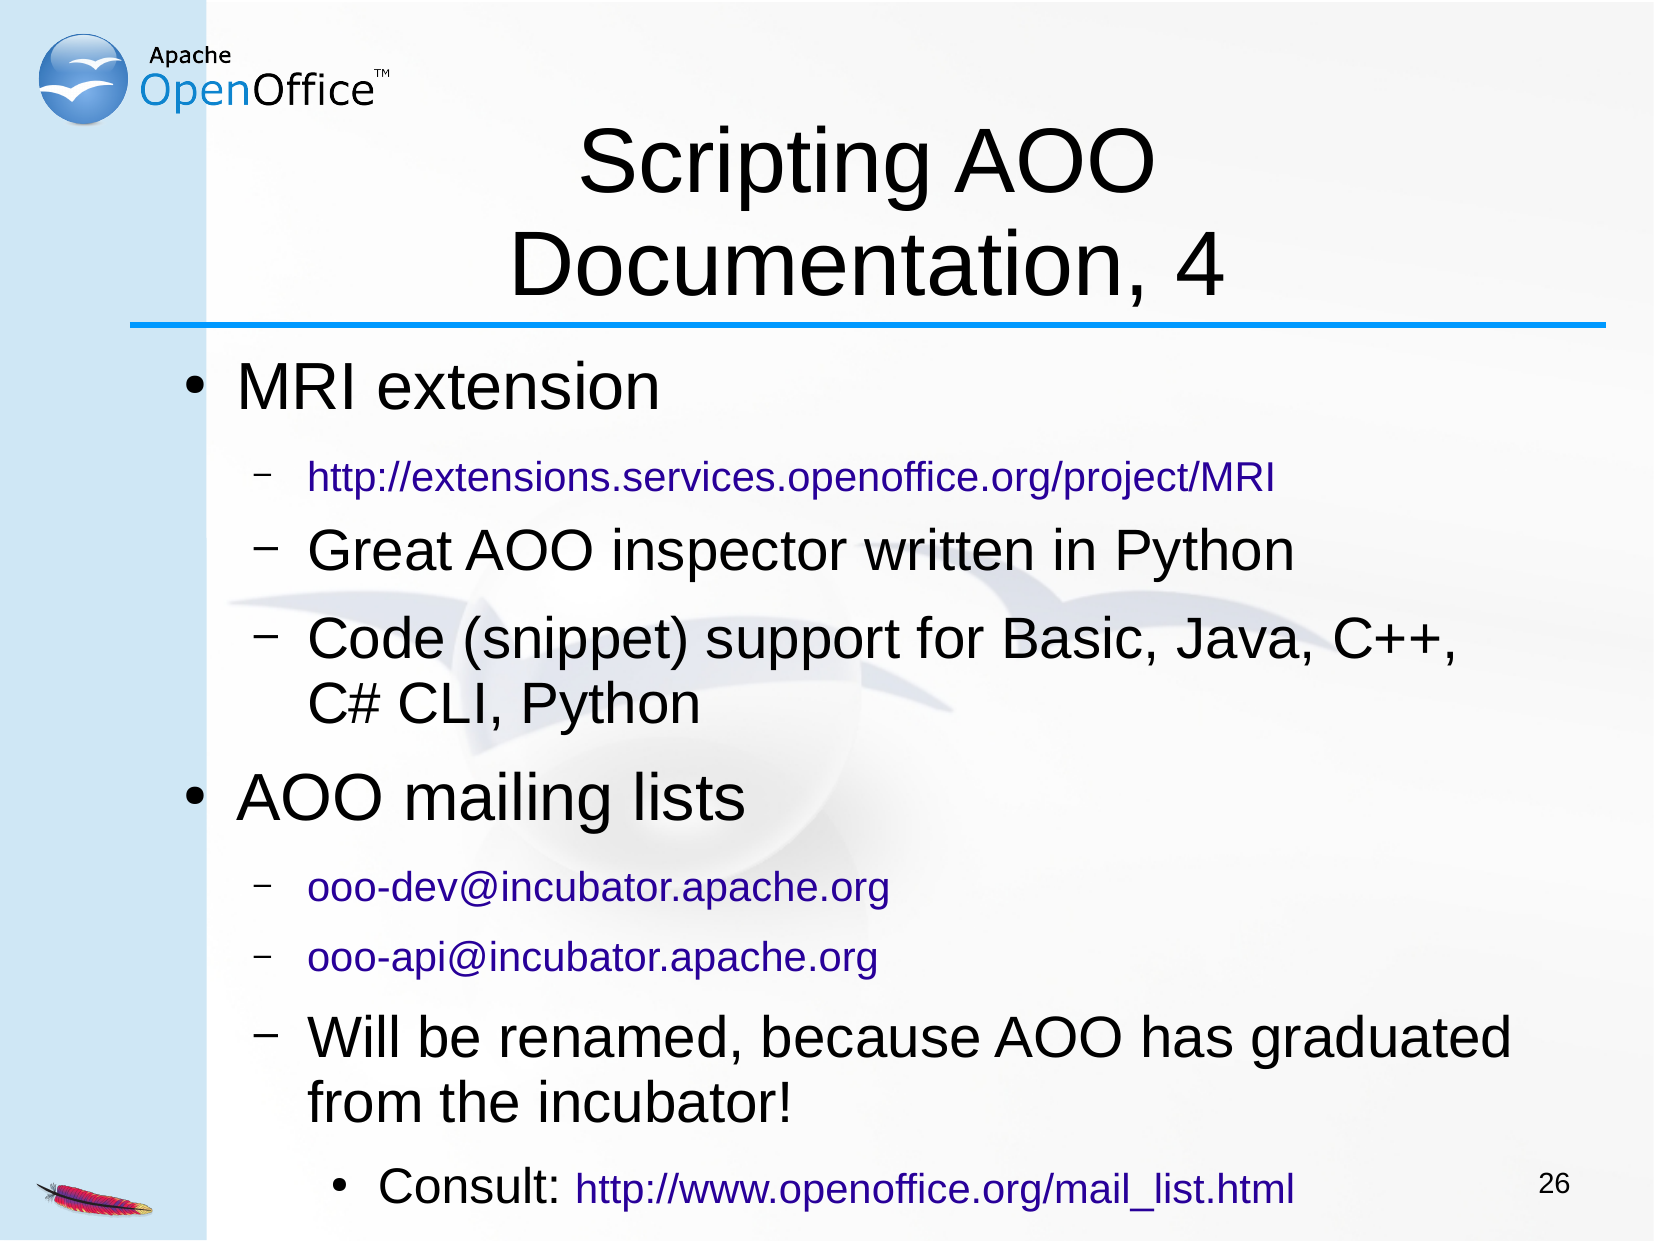

# Scripting AOO Documentation, 4
MRI extension
http://extensions.services.openoffice.org/project/MRI
Great AOO inspector written in Python
Code (snippet) support for Basic, Java, C++, C# CLI, Python
AOO mailing lists
ooo-dev@incubator.apache.org
ooo-api@incubator.apache.org
Will be renamed, because AOO has graduated from the incubator!
Consult: http://www.openoffice.org/mail_list.html
26